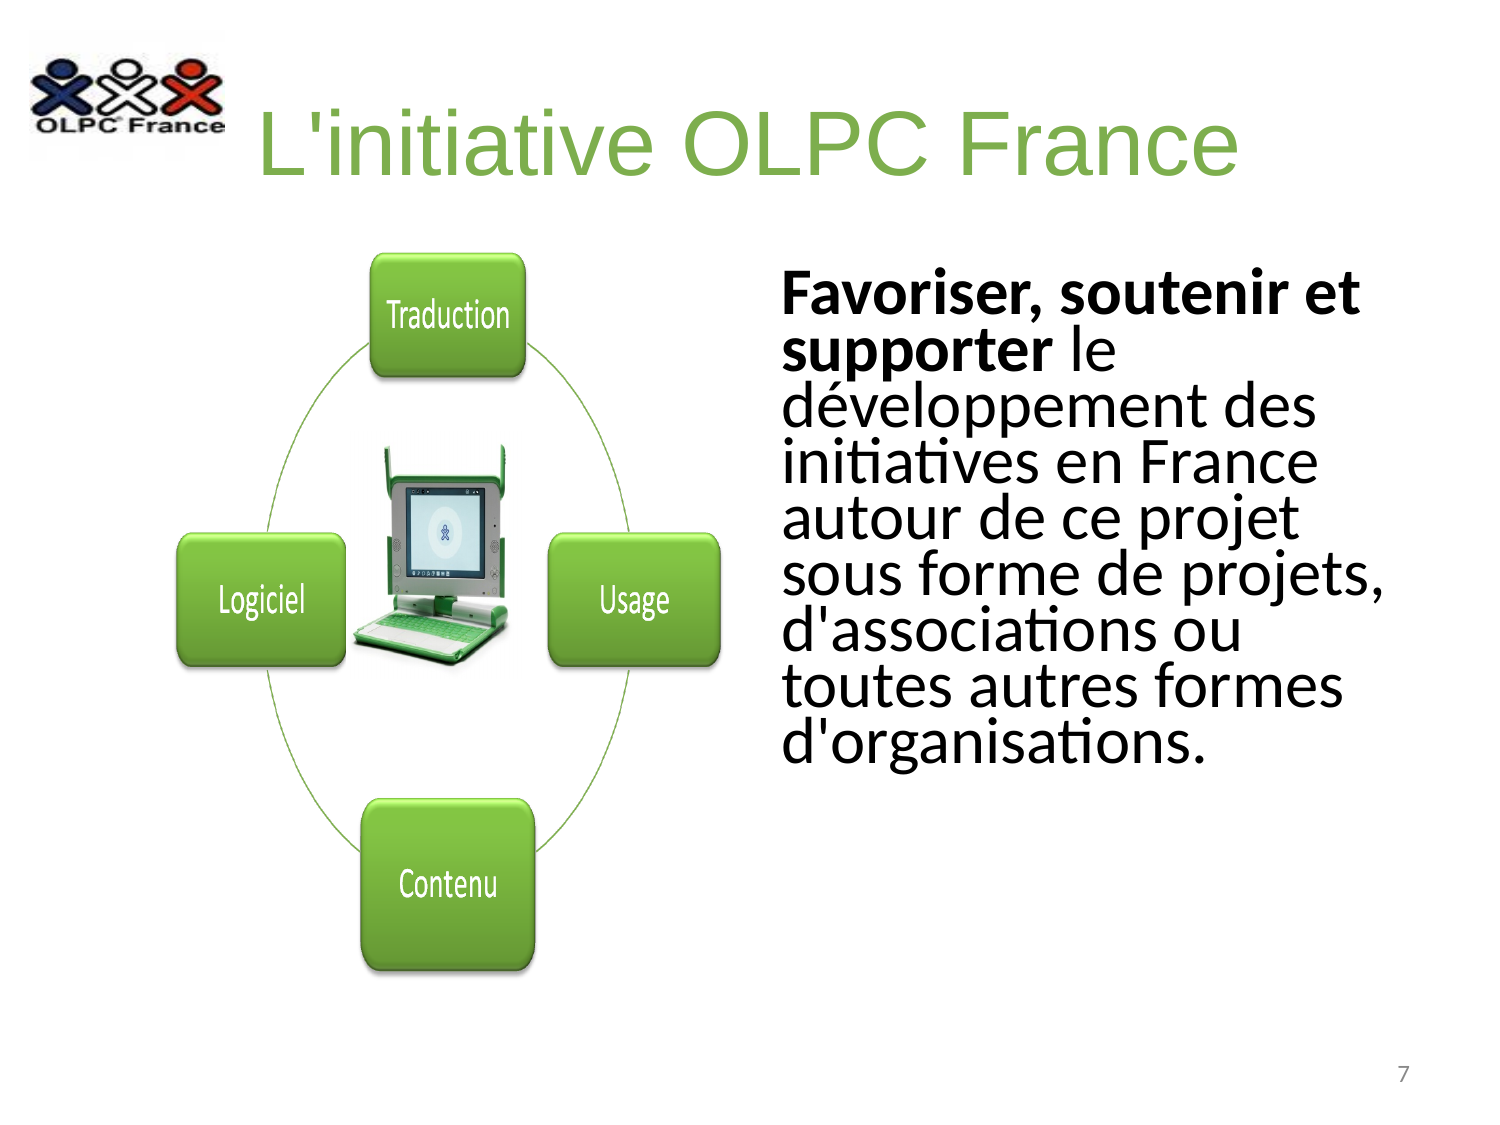

L'initiative OLPC France
# Favoriser, soutenir et supporter le développement des initiatives en France autour de ce projet sous forme de projets, d'associations ou toutes autres formes d'organisations.